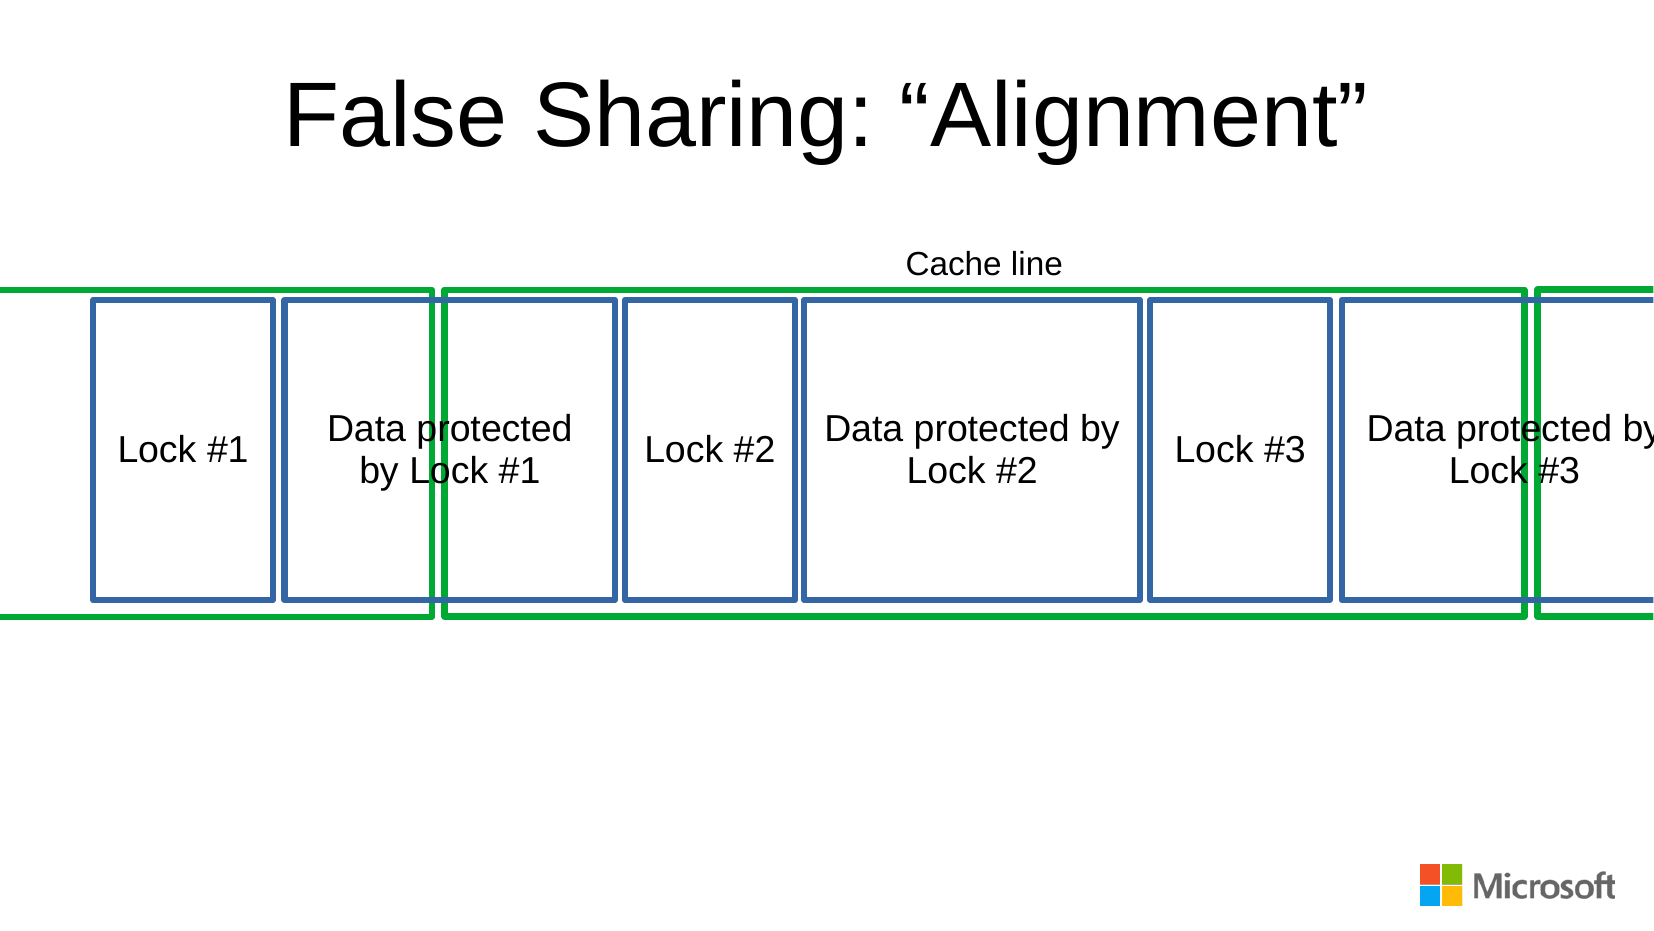

# False Sharing: “Alignment”
Cacheline
Cache line
Cacheline
Lock #1
Data protected by Lock #1
Lock #2
Data protected by Lock #2
Lock #3
Data protected by Lock #3